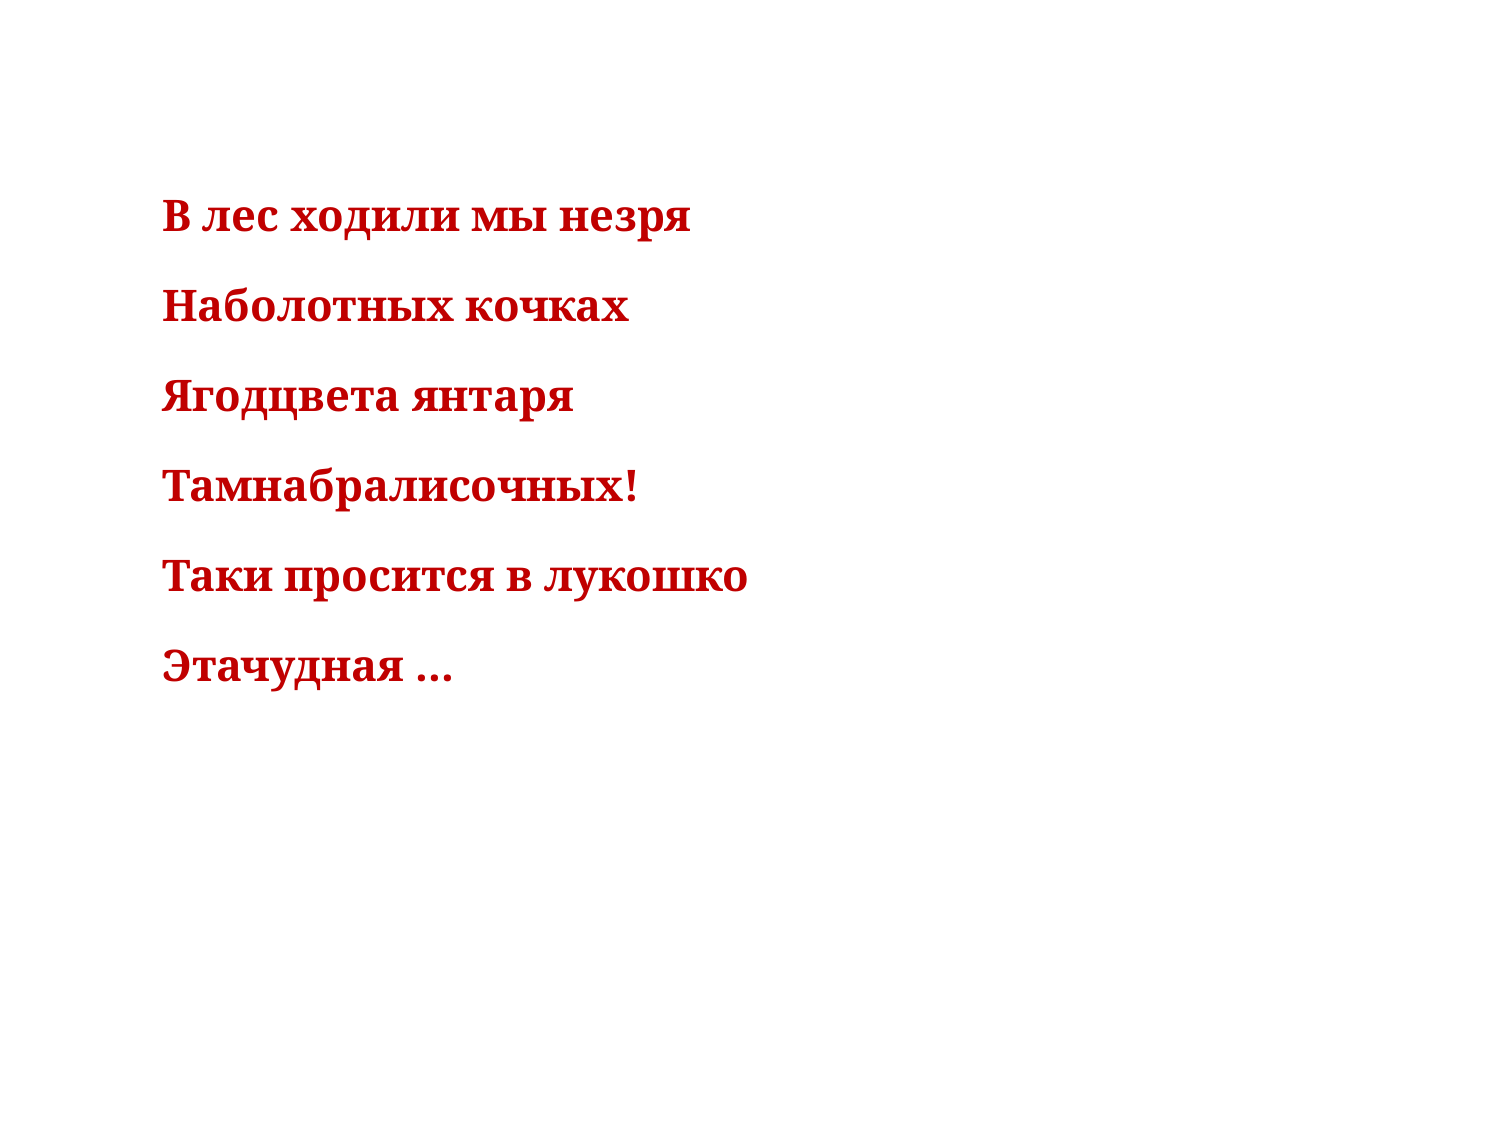

В лес ходили мы незря
Наболотных кочках
Ягодцвета янтаря
Тамнабралисочных!
Таки просится в лукошко
Этачудная ...